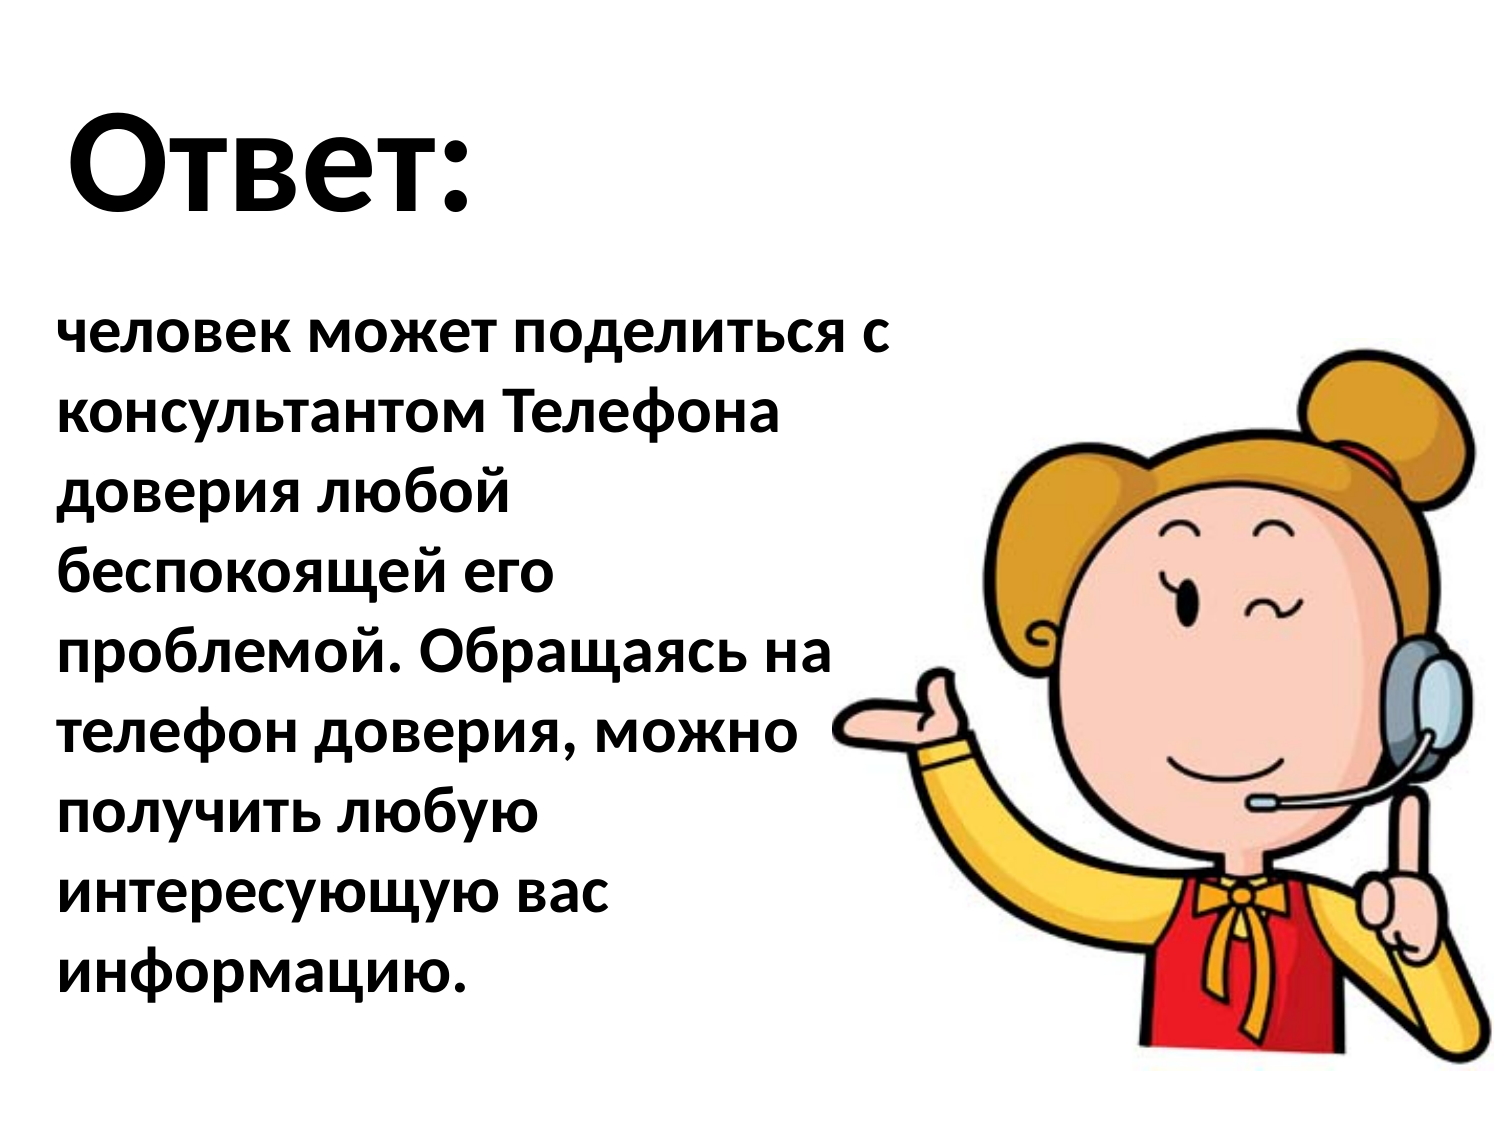

Ответ:
человек может поделиться с консультантом Телефона доверия любой беспокоящей его проблемой. Обращаясь на телефон доверия, можно получить любую интересующую вас информацию.